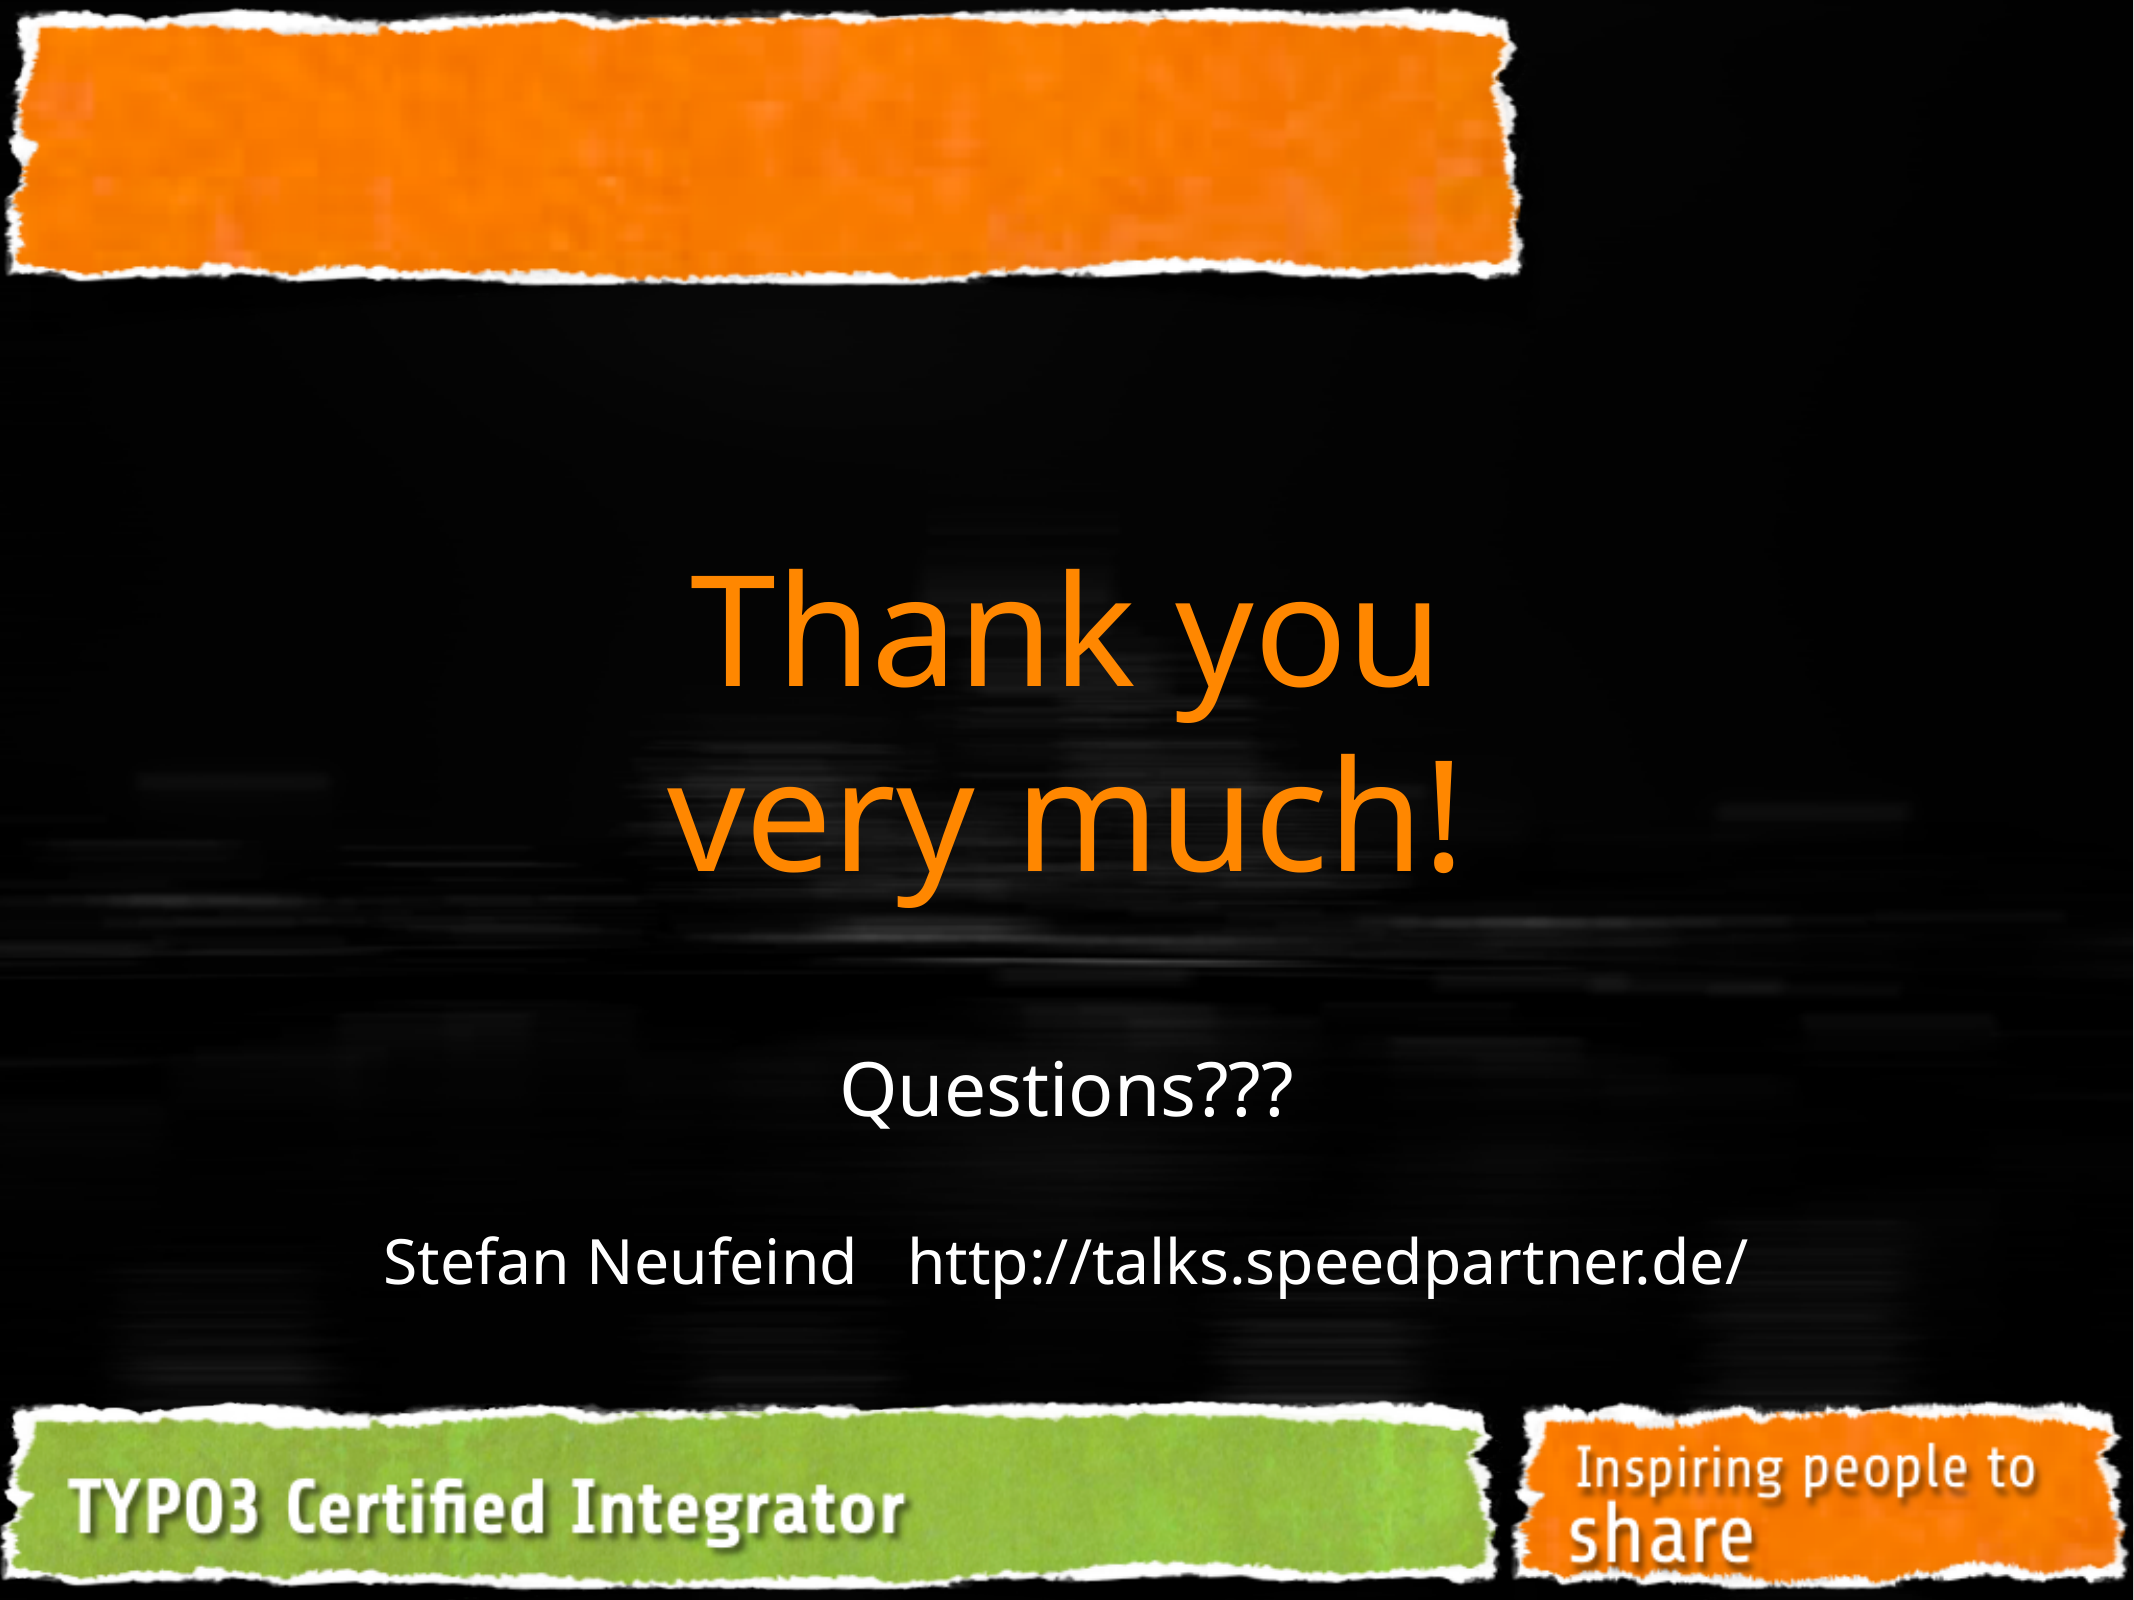

# Thank you very much!
Questions???
Stefan Neufeind http://talks.speedpartner.de/